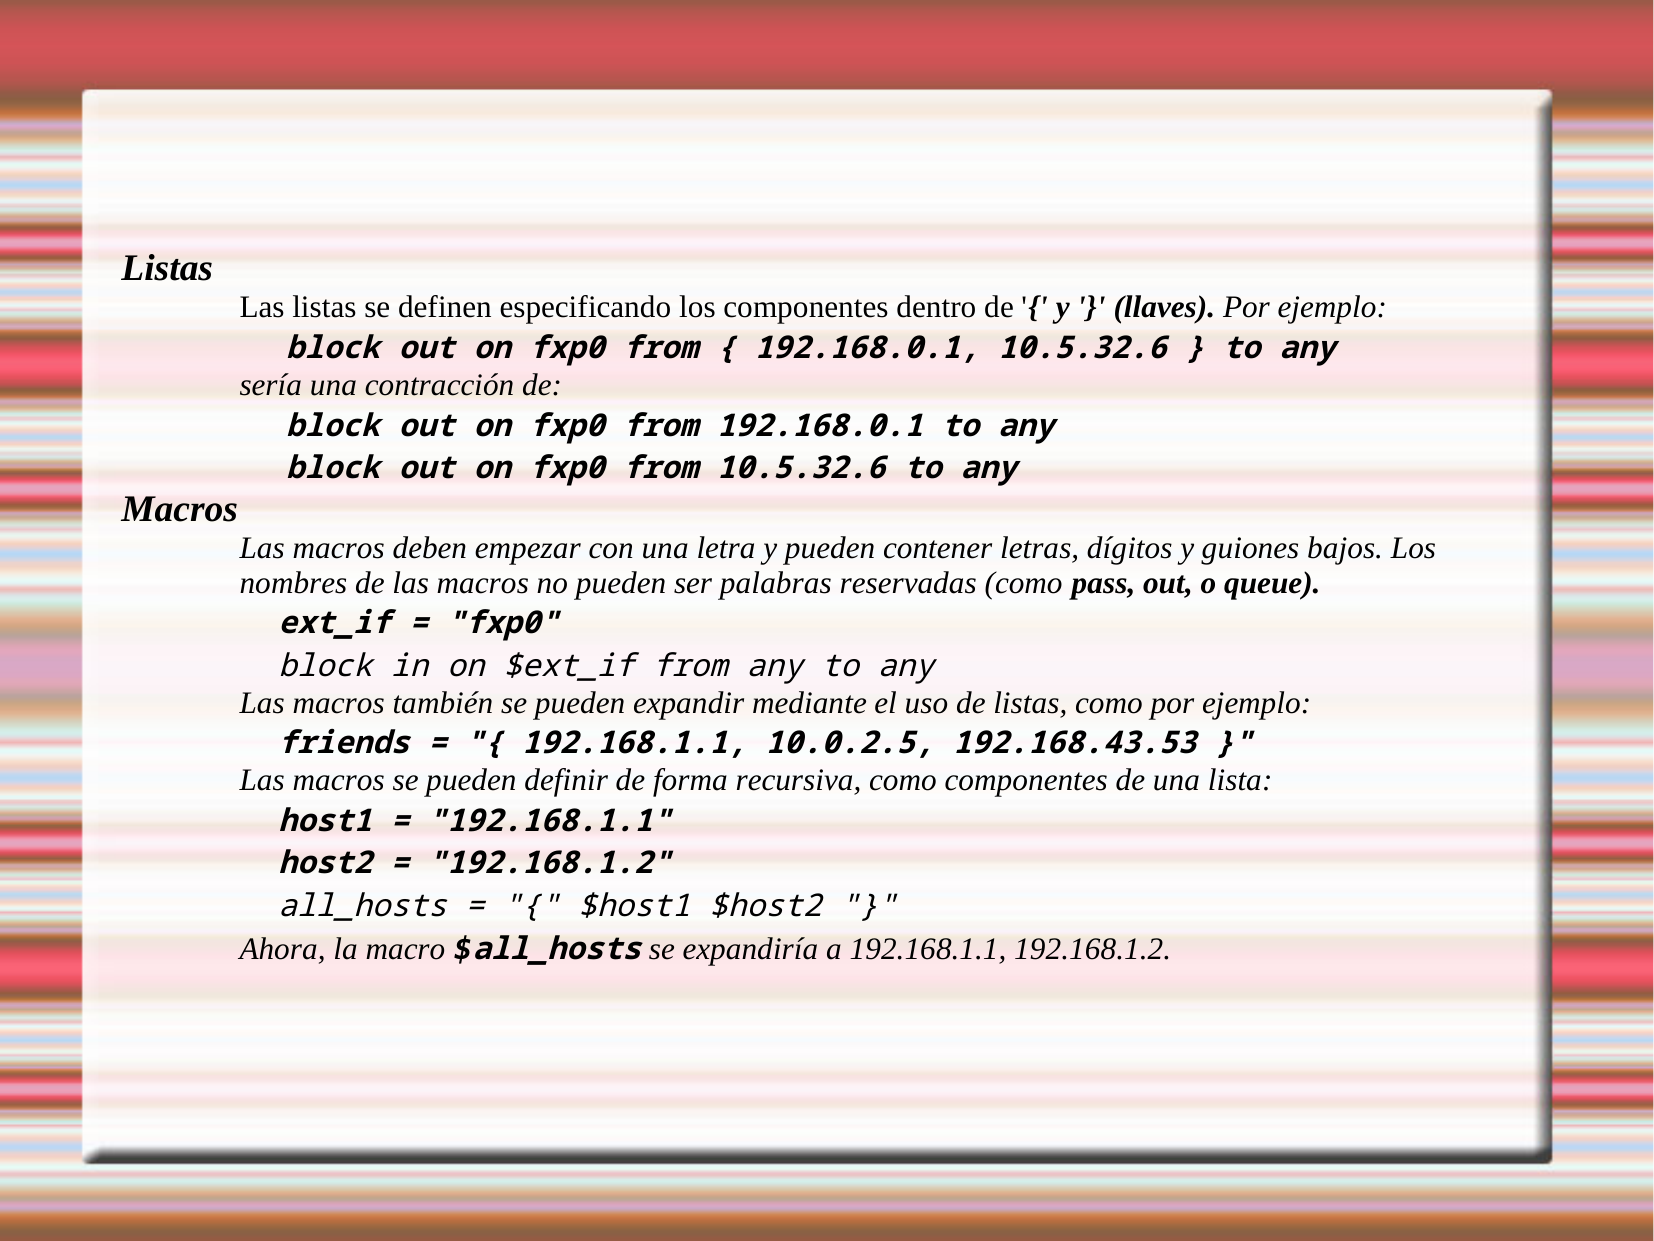

# Listas Las listas se definen especificando los componentes dentro de '{' y '}' (llaves). Por ejemplo: block out on fxp0 from { 192.168.0.1, 10.5.32.6 } to any sería una contracción de: block out on fxp0 from 192.168.0.1 to any block out on fxp0 from 10.5.32.6 to any Macros Las macros deben empezar con una letra y pueden contener letras, dígitos y guiones bajos. Los 	nombres de las macros no pueden ser palabras reservadas (como pass, out, o queue). ext_if = "fxp0" block in on $ext_if from any to any Las macros también se pueden expandir mediante el uso de listas, como por ejemplo: friends = "{ 192.168.1.1, 10.0.2.5, 192.168.43.53 }" Las macros se pueden definir de forma recursiva, como componentes de una lista: host1 = "192.168.1.1" host2 = "192.168.1.2" all_hosts = "{" $host1 $host2 "}" Ahora, la macro $all_hosts se expandiría a 192.168.1.1, 192.168.1.2.